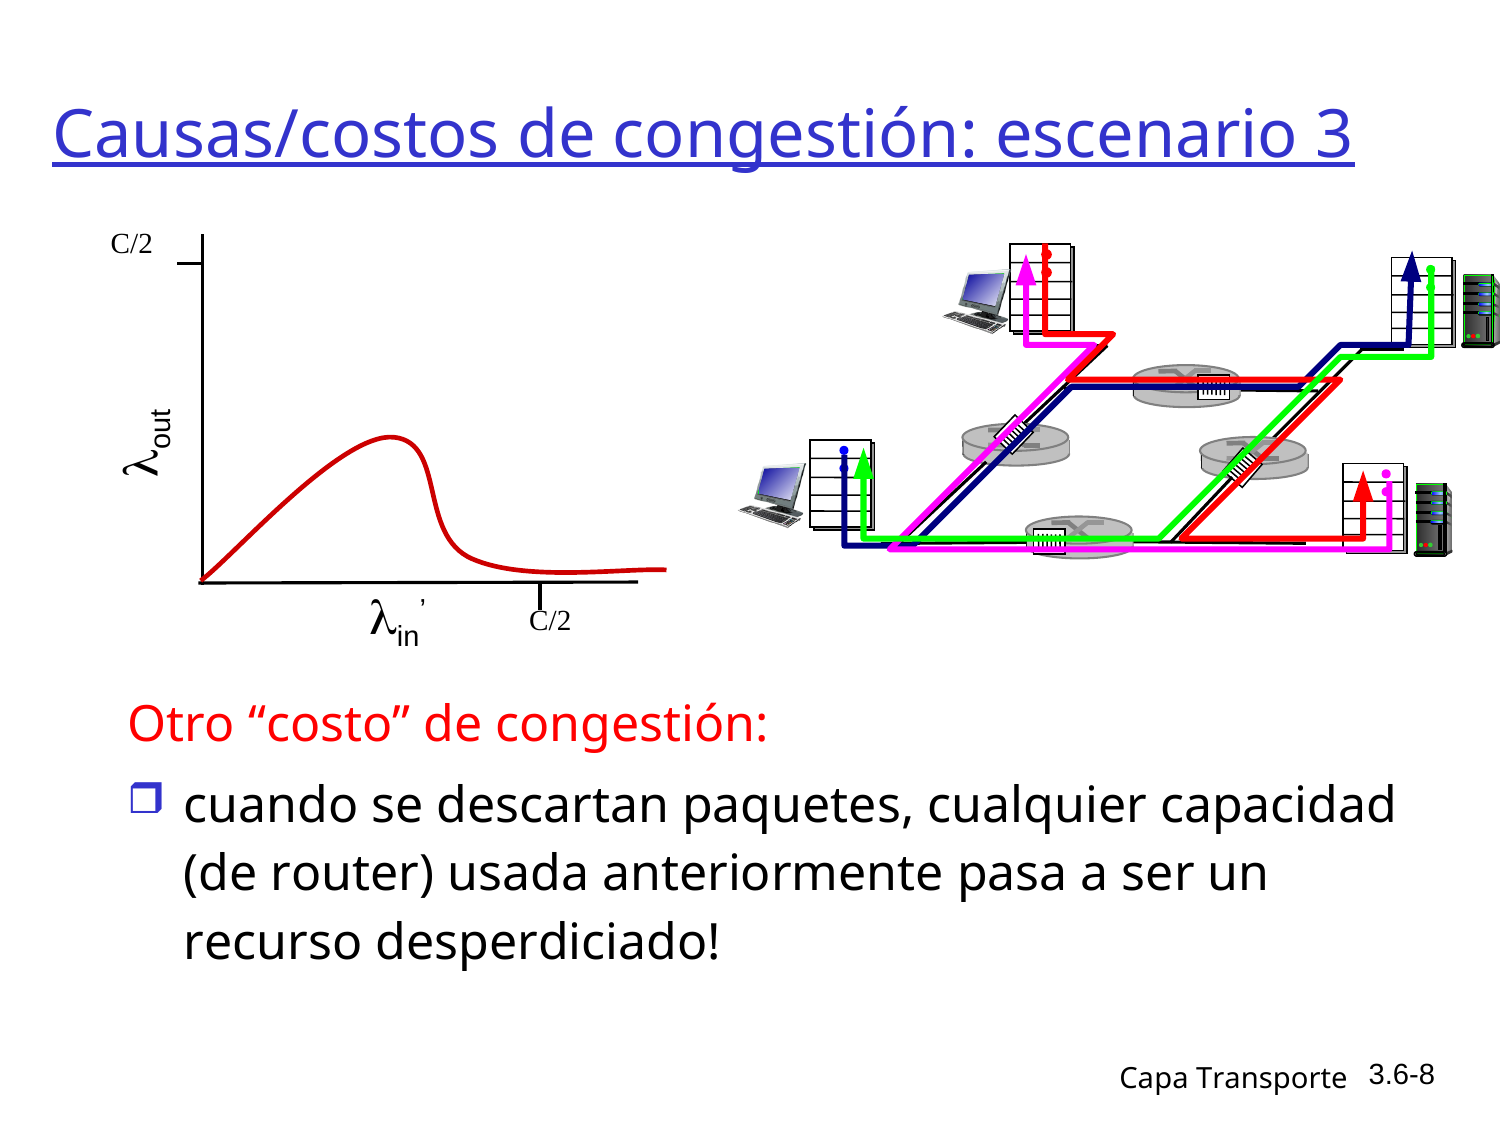

# Causas/costos de congestión: escenario 3
C/2
out
in’
C/2
Otro “costo” de congestión:
cuando se descartan paquetes, cualquier capacidad (de router) usada anteriormente pasa a ser un recurso desperdiciado!
8